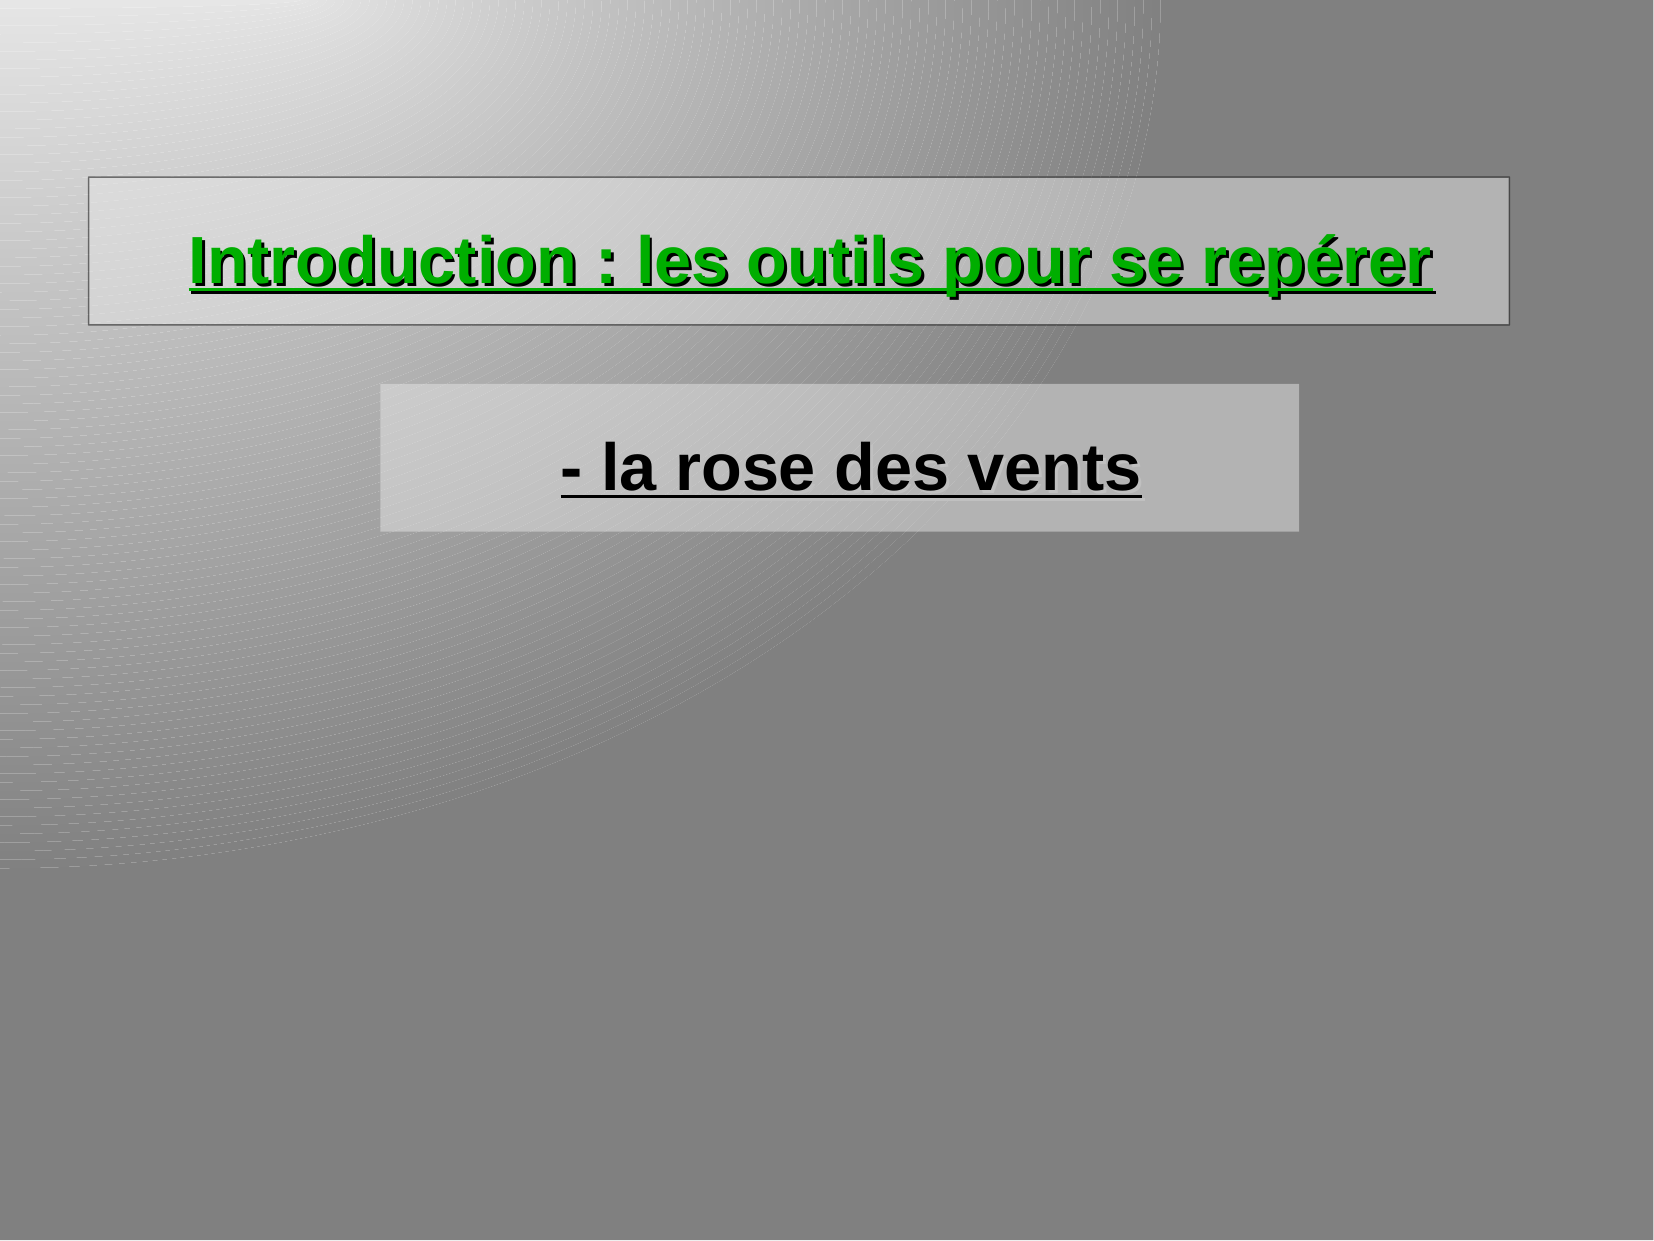

Introduction : les outils pour se repérer
- la rose des vents